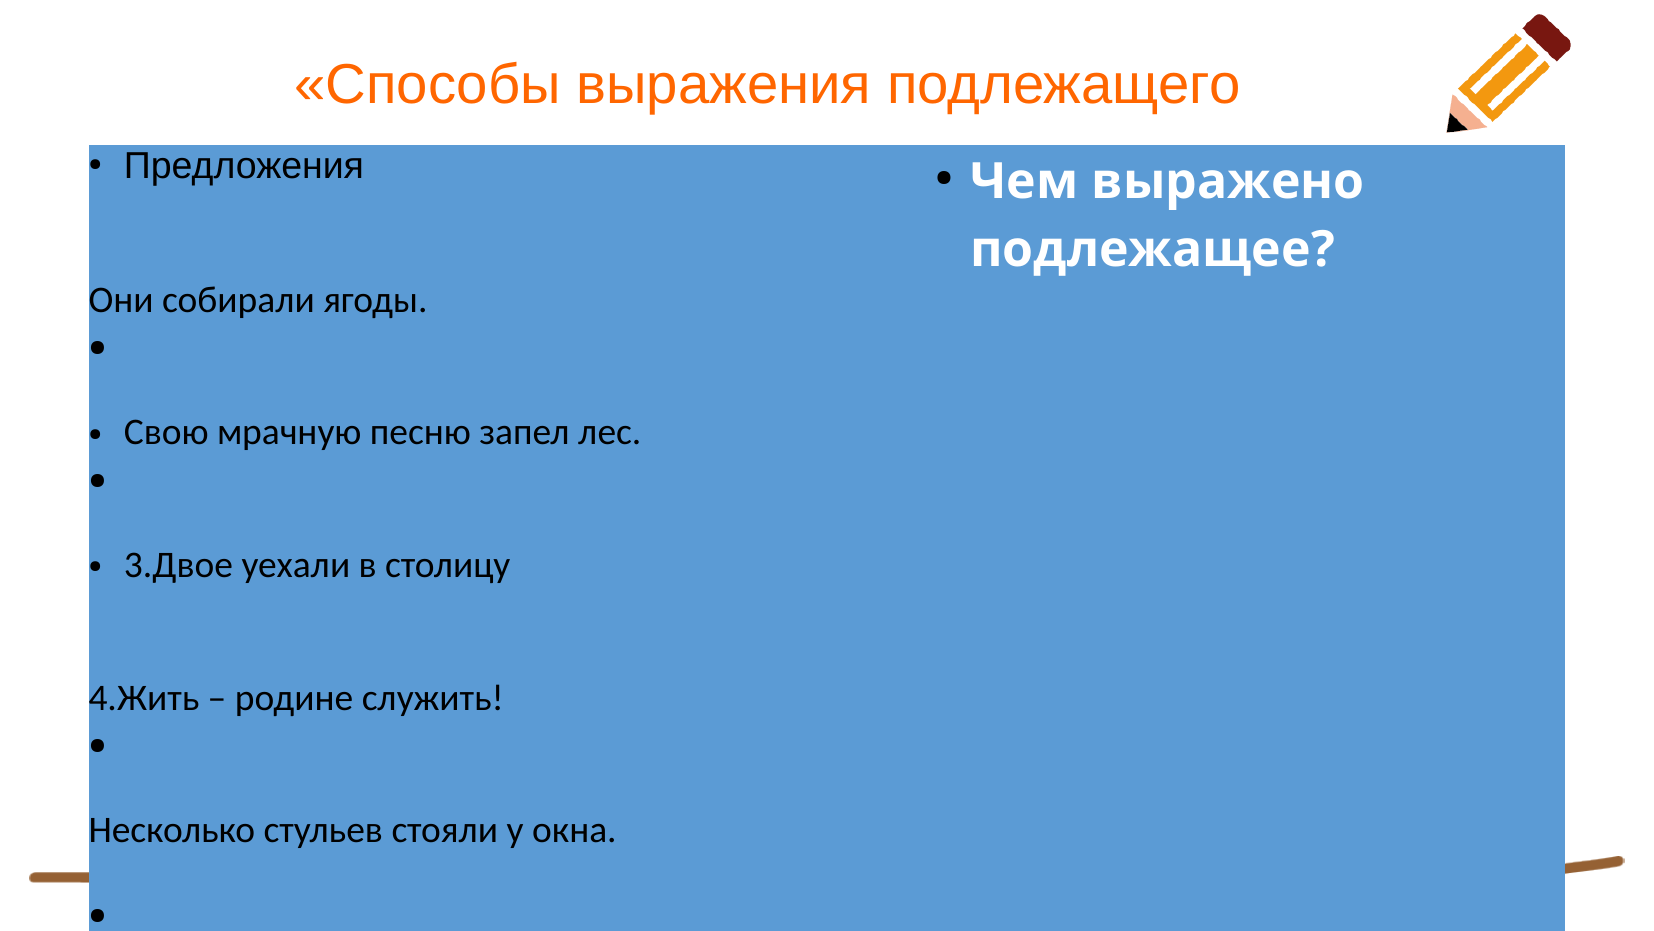

# «Способы выражения подлежащего
| Предложения | Чем выражено подлежащее? |
| --- | --- |
| Они собирали ягоды. | |
| Свою мрачную песню запел лес. | |
| 3.Двое уехали в столицу | |
| 4.Жить – родине служить! | |
| Несколько стульев стояли у окна. | |
4.Жить – родине служить!